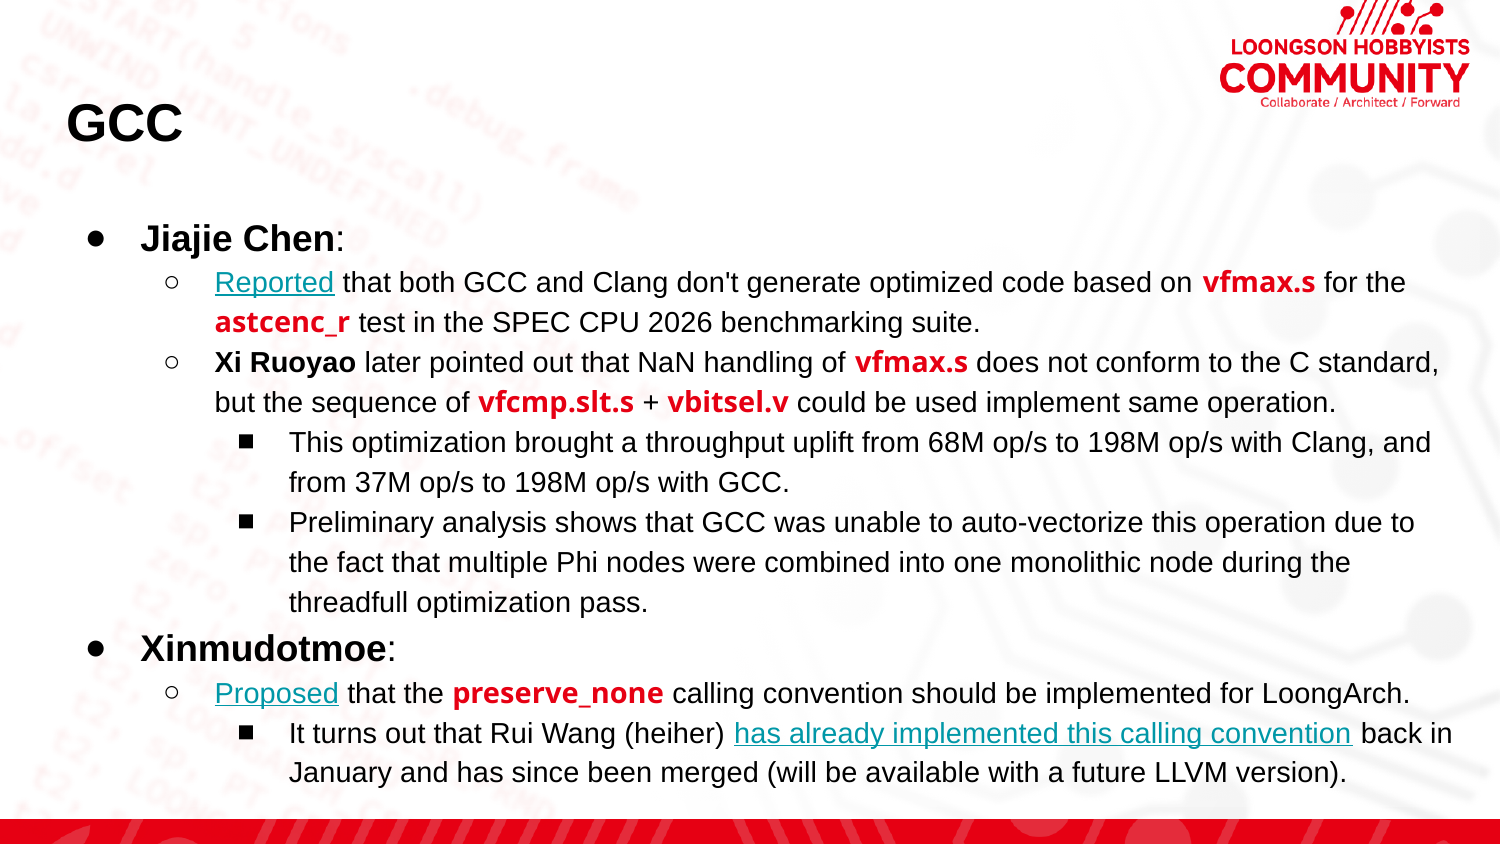

# GCC
Jiajie Chen:
Reported that both GCC and Clang don't generate optimized code based on vfmax.s for the astcenc_r test in the SPEC CPU 2026 benchmarking suite.
Xi Ruoyao later pointed out that NaN handling of vfmax.s does not conform to the C standard, but the sequence of vfcmp.slt.s + vbitsel.v could be used implement same operation.
This optimization brought a throughput uplift from 68M op/s to 198M op/s with Clang, and from 37M op/s to 198M op/s with GCC.
Preliminary analysis shows that GCC was unable to auto-vectorize this operation due to the fact that multiple Phi nodes were combined into one monolithic node during the threadfull optimization pass.
Xinmudotmoe:
Proposed that the preserve_none calling convention should be implemented for LoongArch.
It turns out that Rui Wang (heiher) has already implemented this calling convention back in January and has since been merged (will be available with a future LLVM version).